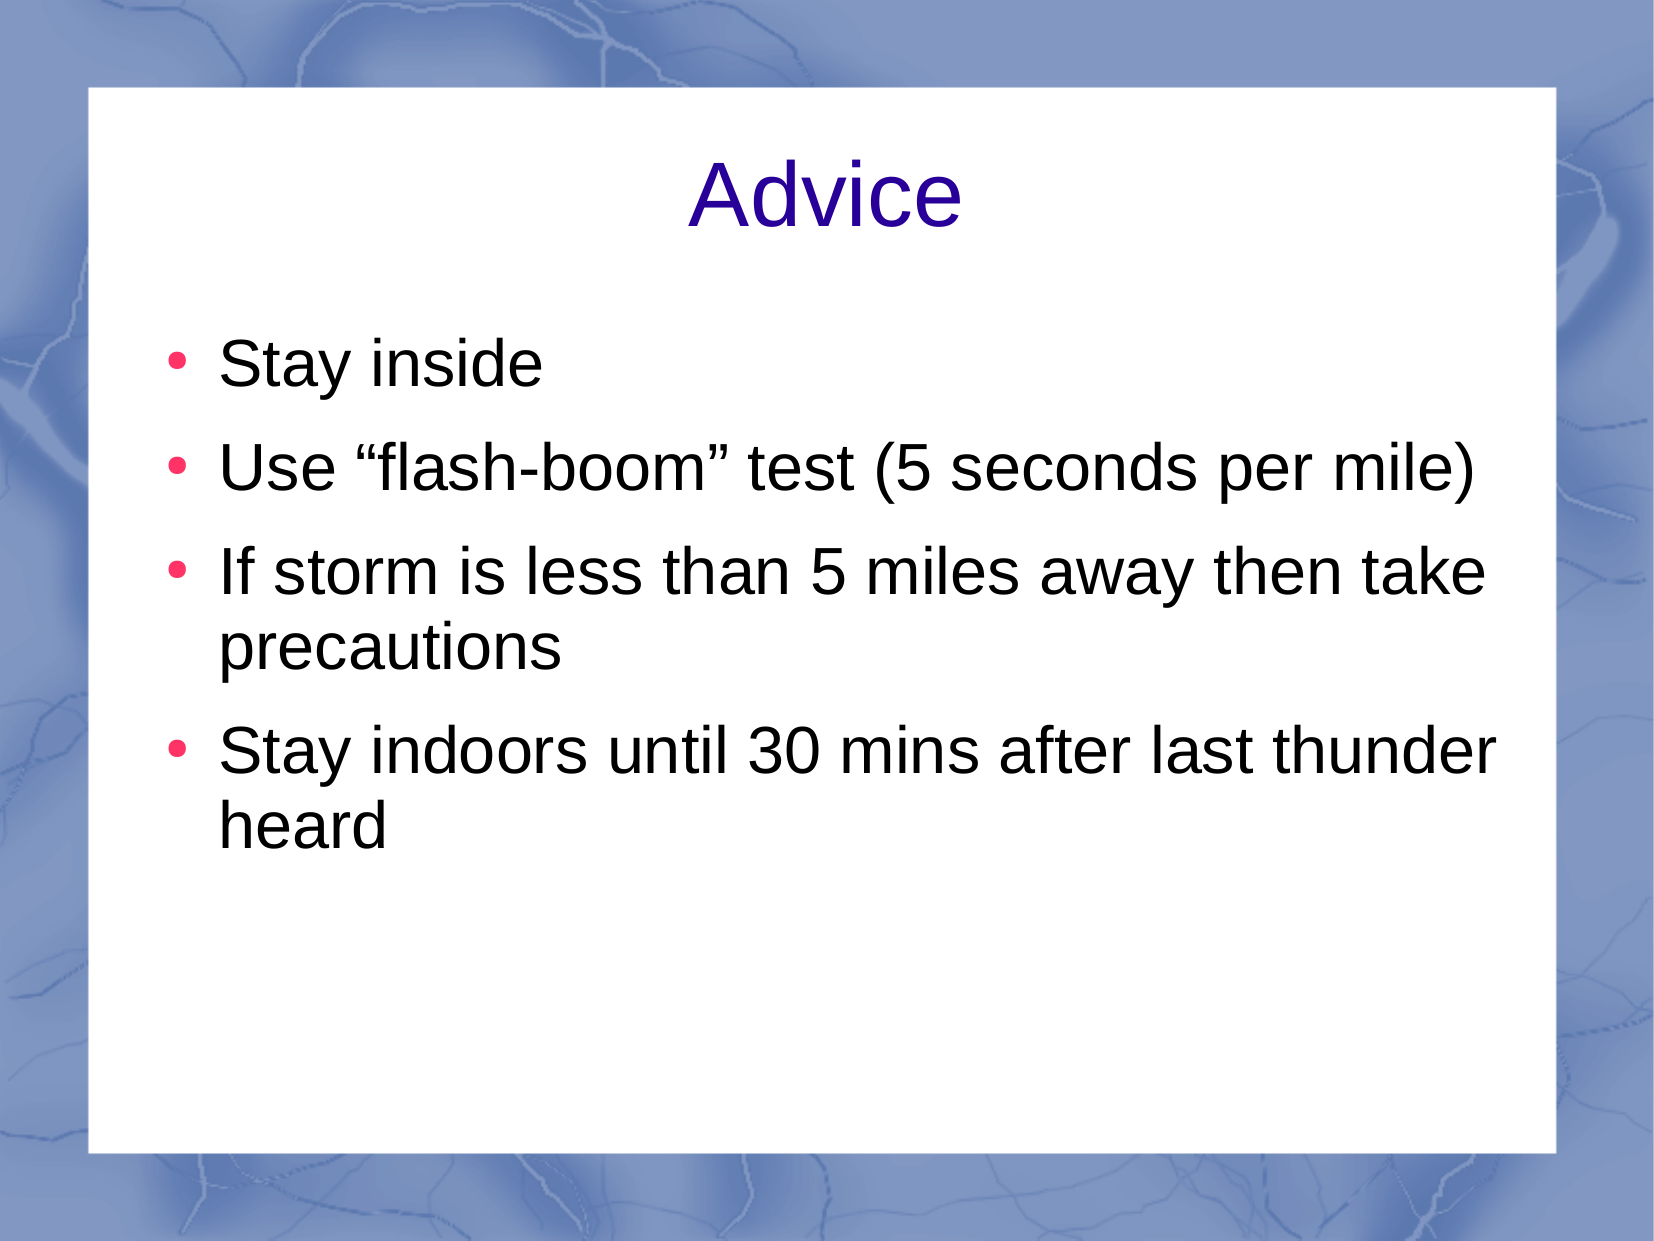

# Advice
Stay inside
Use “flash-boom” test (5 seconds per mile)
If storm is less than 5 miles away then take precautions
Stay indoors until 30 mins after last thunder heard